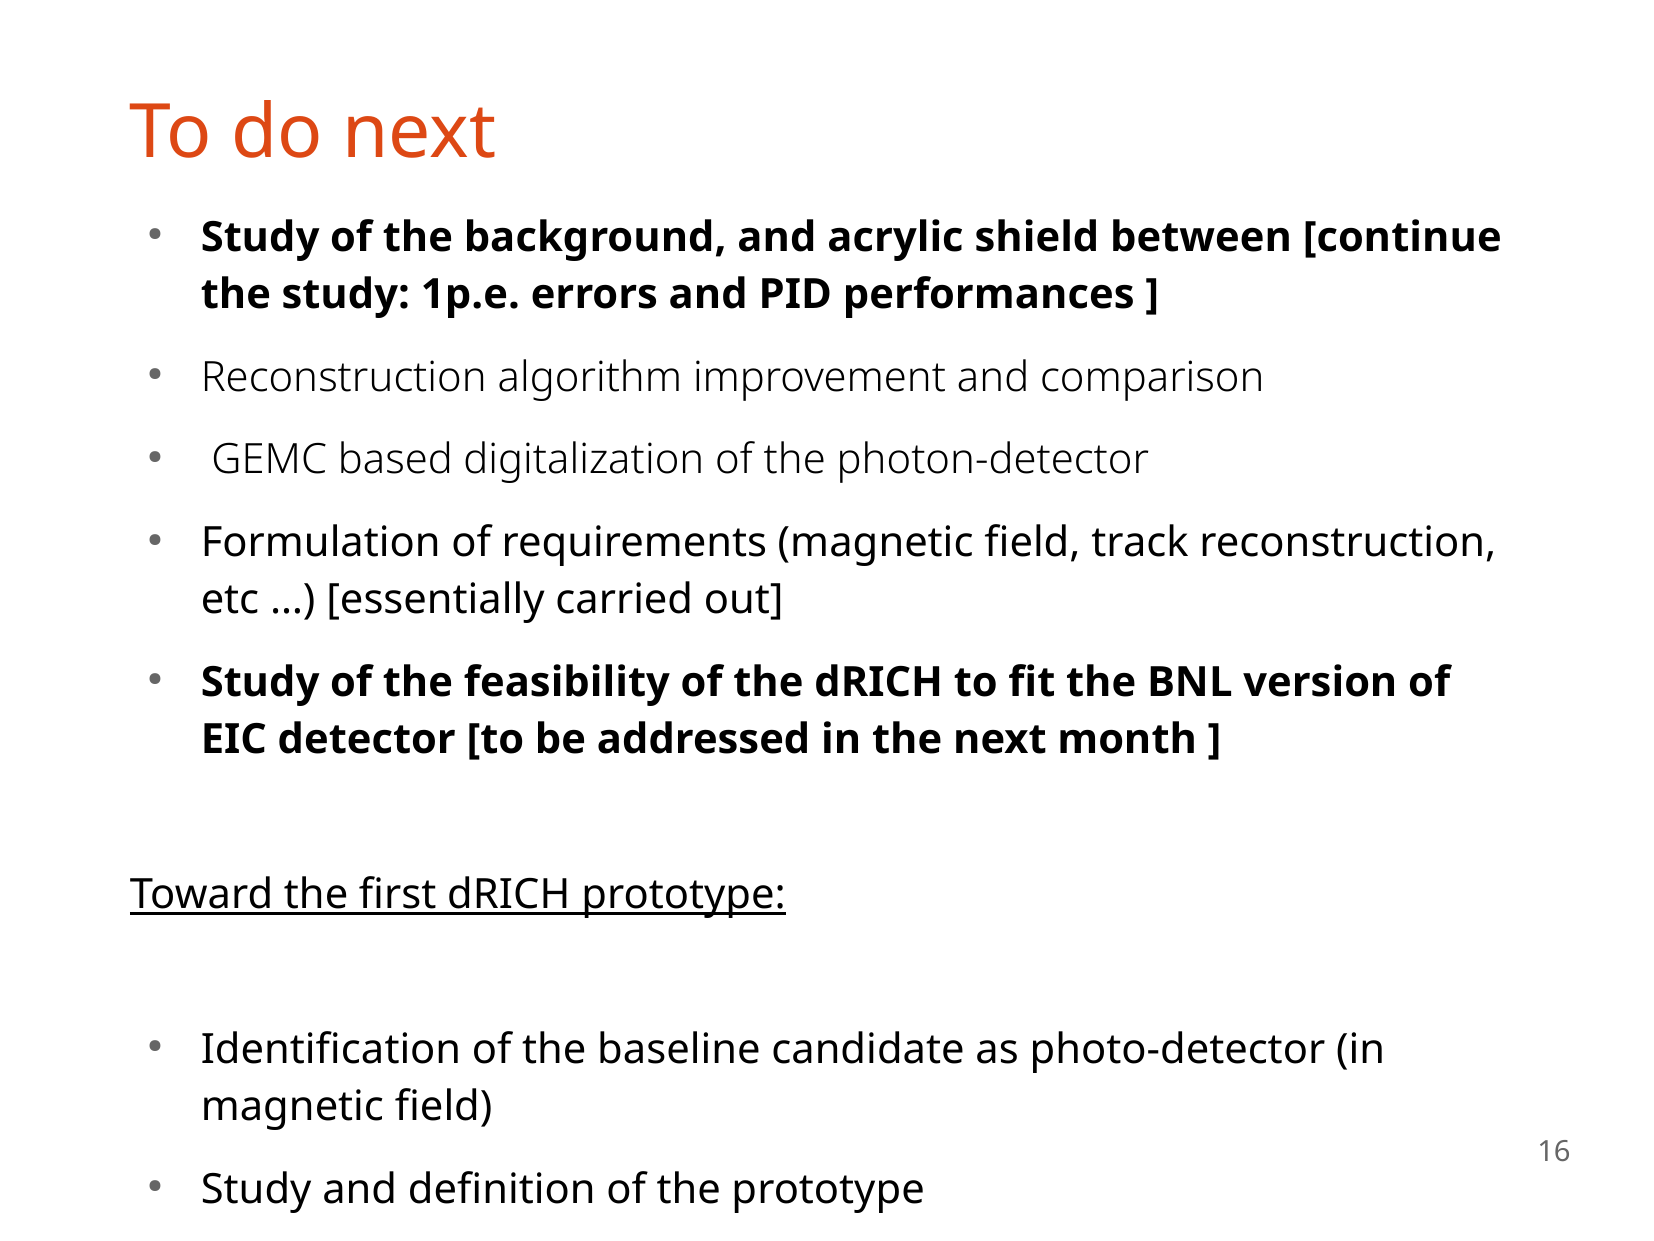

# To do next
Study of the background, and acrylic shield between [continue the study: 1p.e. errors and PID performances ]
Reconstruction algorithm improvement and comparison
 GEMC based digitalization of the photon-detector
Formulation of requirements (magnetic field, track reconstruction, etc …) [essentially carried out]
Study of the feasibility of the dRICH to fit the BNL version of EIC detector [to be addressed in the next month ]
Toward the first dRICH prototype:
Identification of the baseline candidate as photo-detector (in magnetic field)
Study and definition of the prototype
16